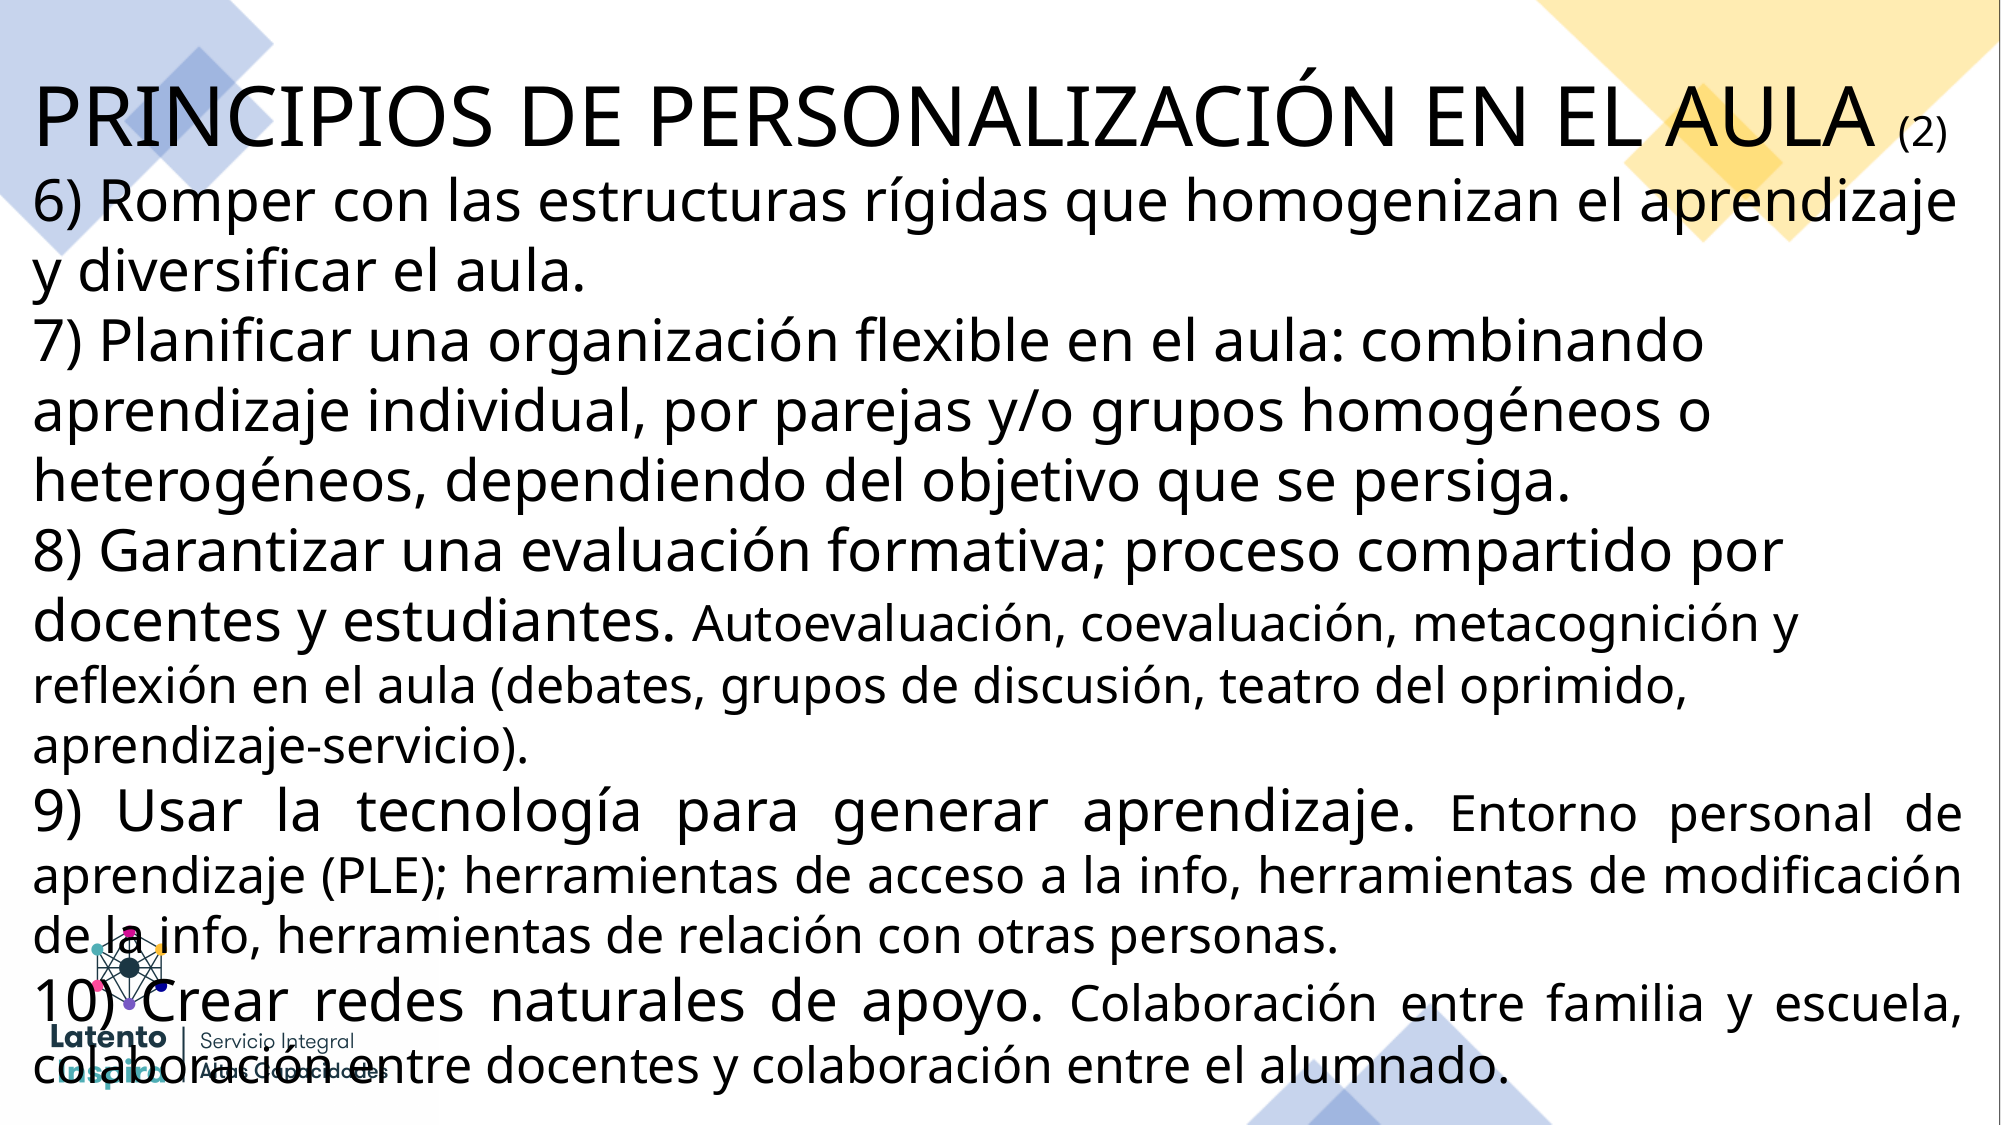

PRINCIPIOS DE PERSONALIZACIÓN EN EL AULA (2)
6) Romper con las estructuras rígidas que homogenizan el aprendizaje y diversificar el aula.
7) Planificar una organización flexible en el aula: combinando aprendizaje individual, por parejas y/o grupos homogéneos o heterogéneos, dependiendo del objetivo que se persiga.
8) Garantizar una evaluación formativa; proceso compartido por docentes y estudiantes. Autoevaluación, coevaluación, metacognición y reflexión en el aula (debates, grupos de discusión, teatro del oprimido, aprendizaje-servicio).
9) Usar la tecnología para generar aprendizaje. Entorno personal de aprendizaje (PLE); herramientas de acceso a la info, herramientas de modificación de la info, herramientas de relación con otras personas.
10) Crear redes naturales de apoyo. Colaboración entre familia y escuela, colaboración entre docentes y colaboración entre el alumnado.